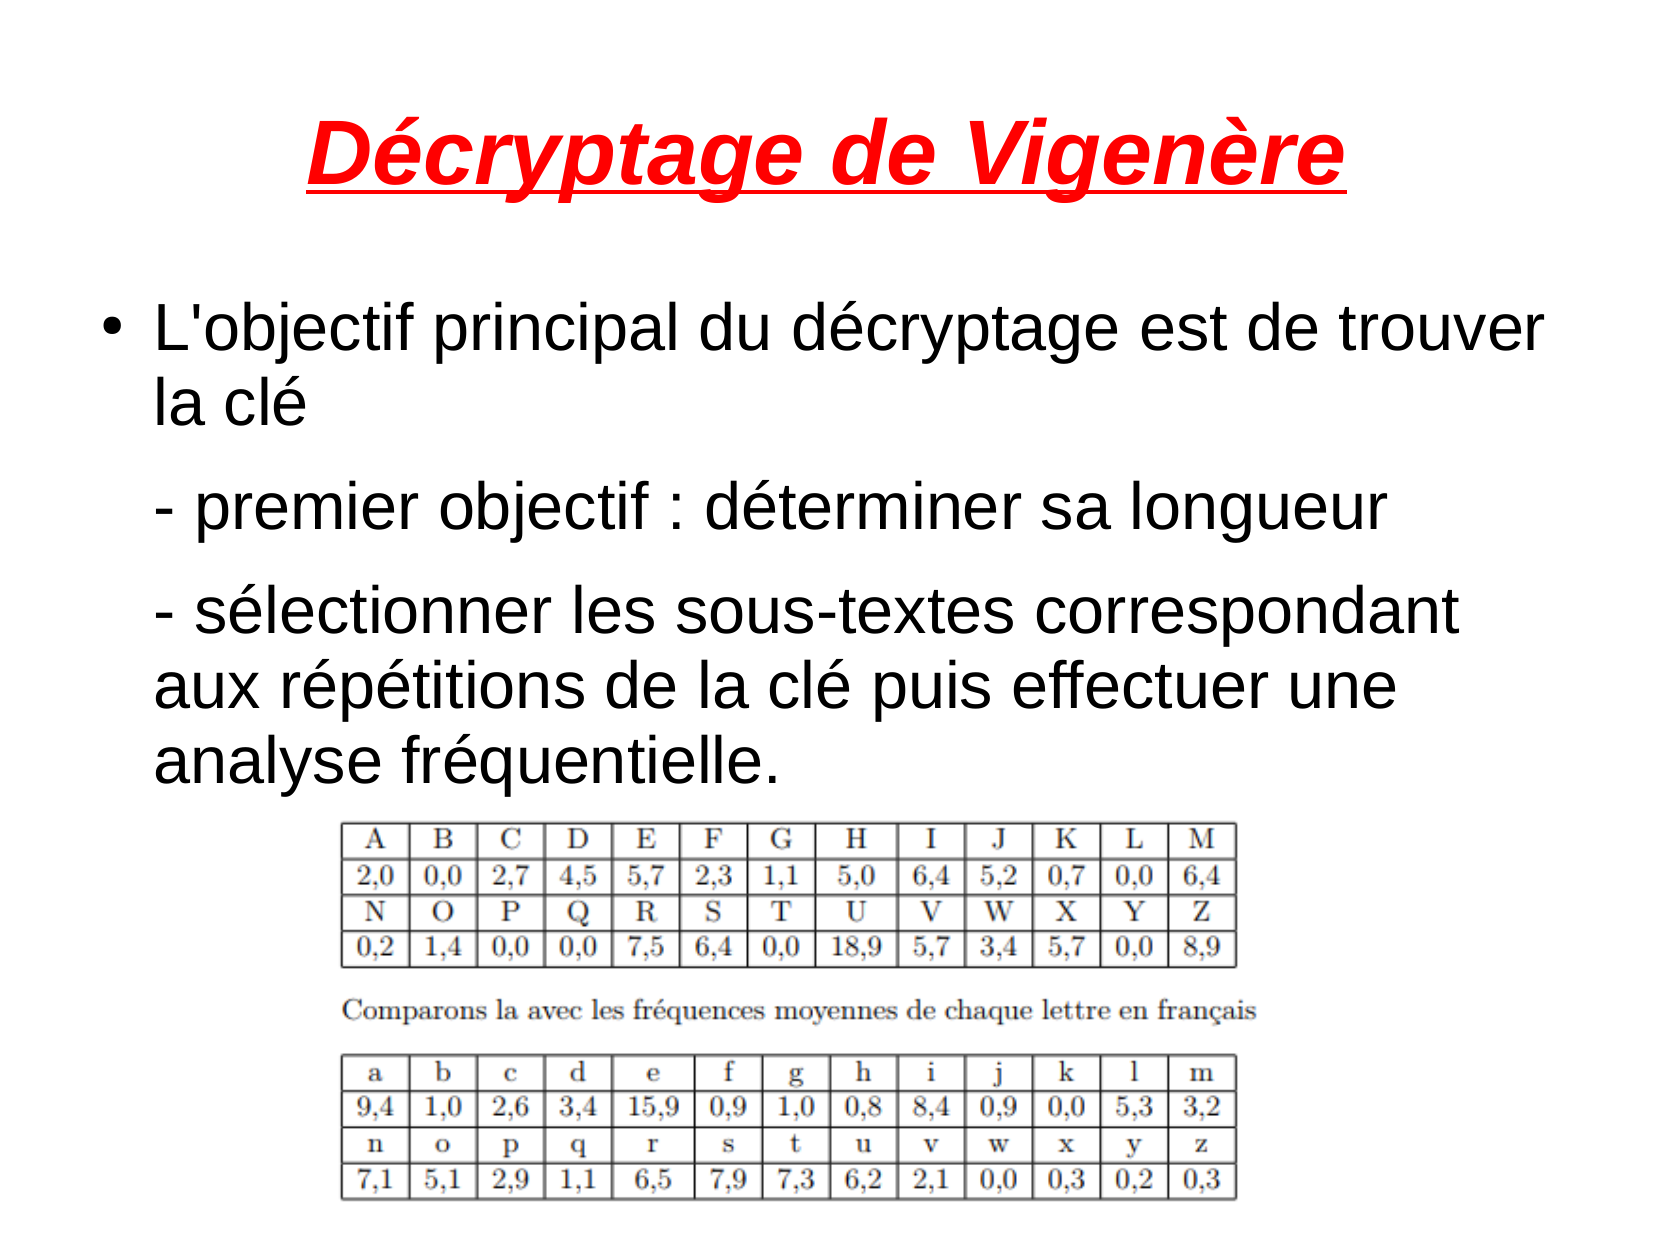

# Décryptage de Vigenère
L'objectif principal du décryptage est de trouver la clé
- premier objectif : déterminer sa longueur
- sélectionner les sous-textes correspondant aux répétitions de la clé puis effectuer une analyse fréquentielle.